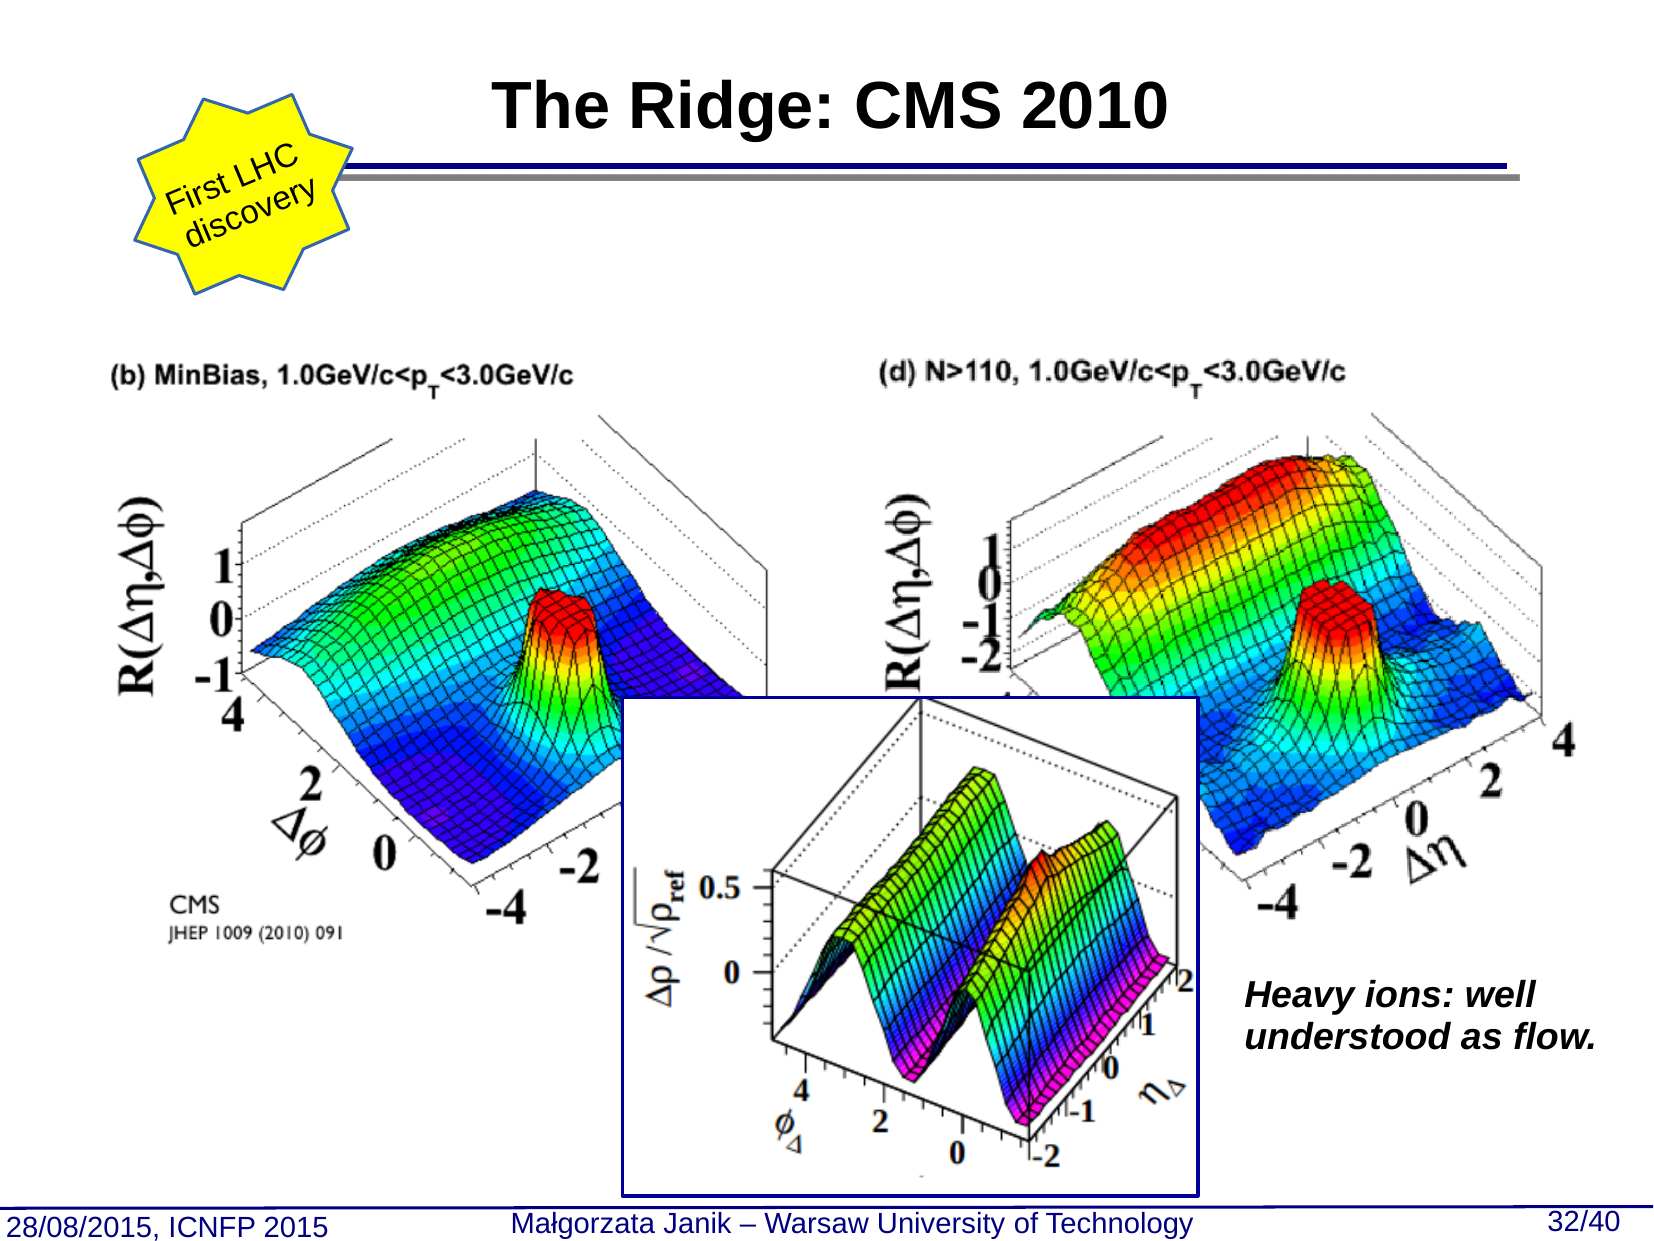

# The Ridge: CMS 2010
First LHC
discovery
Ridge-like structure in pp!
Heavy ions: well understood as flow.